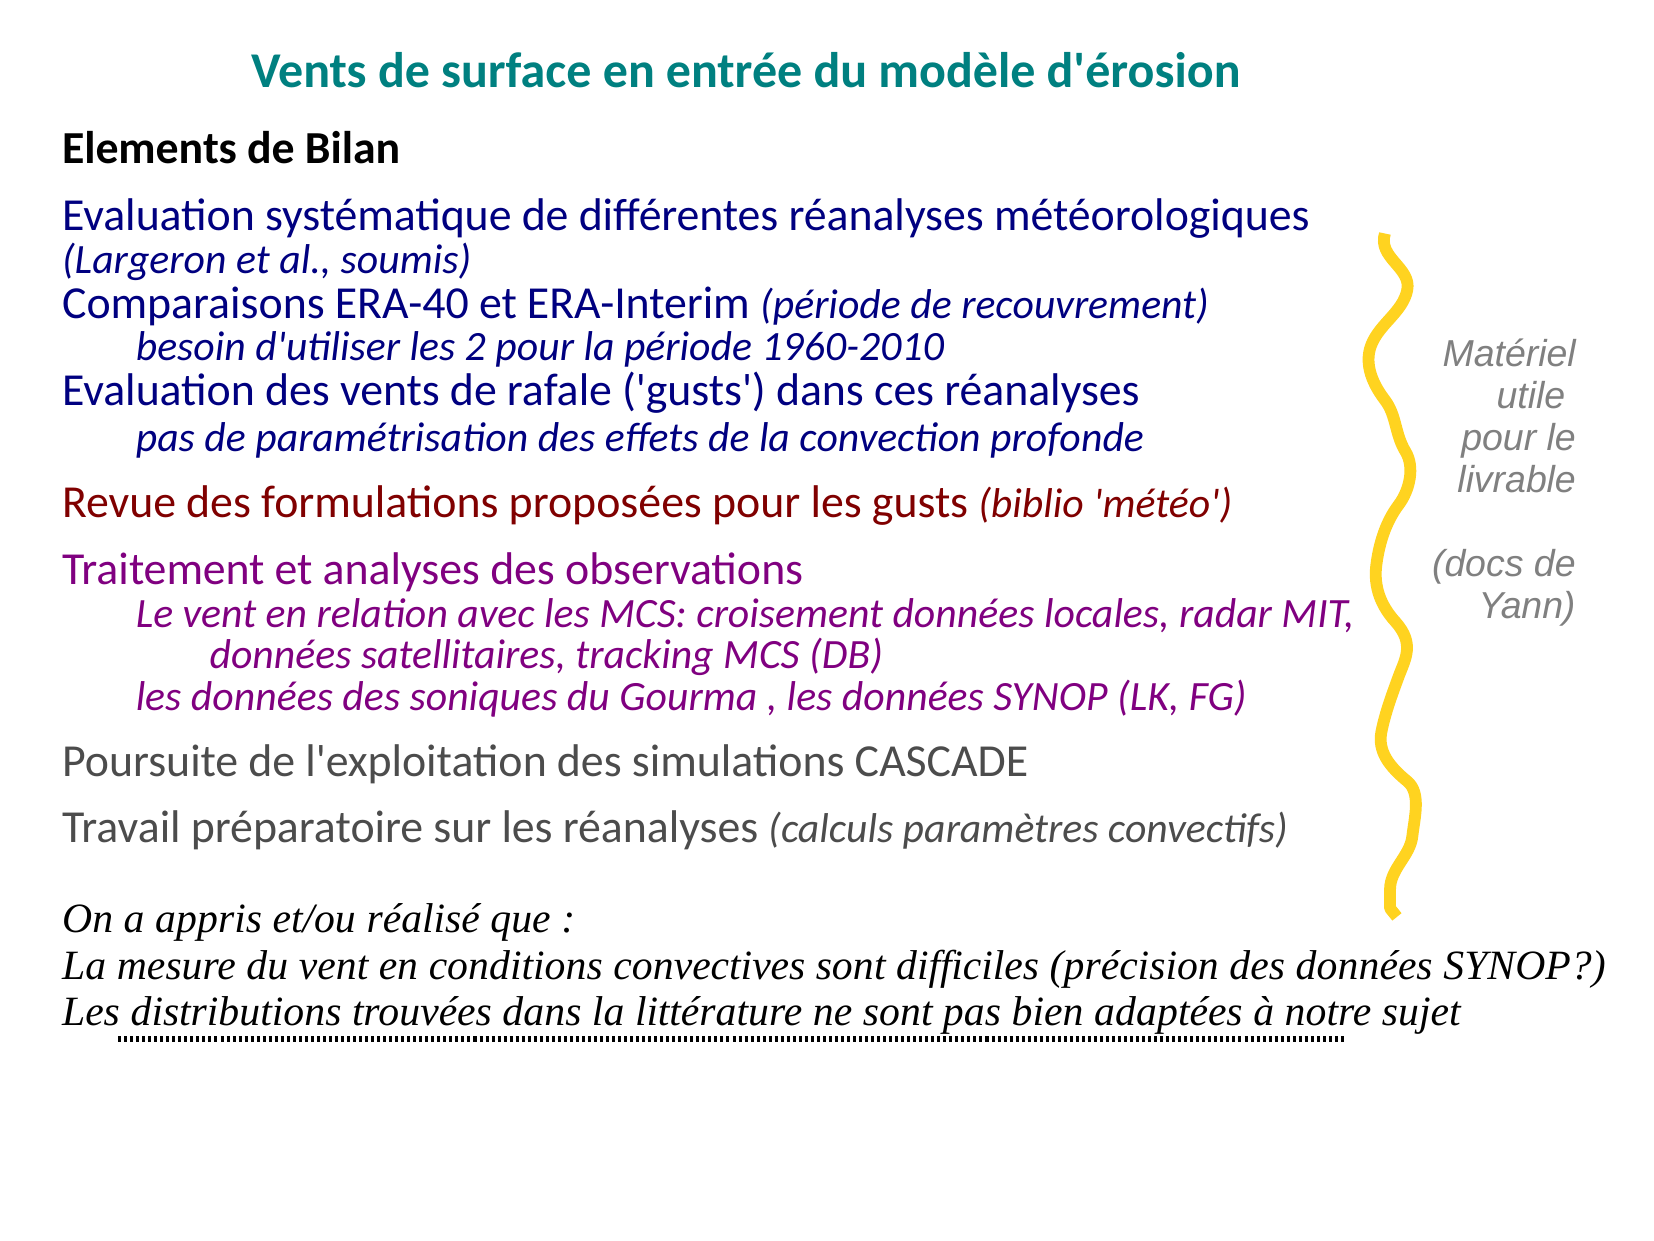

Vents de surface en entrée du modèle d'érosion
Elements de Bilan
Evaluation systématique de différentes réanalyses météorologiques
(Largeron et al., soumis)
Comparaisons ERA-40 et ERA-Interim (période de recouvrement)
	besoin d'utiliser les 2 pour la période 1960-2010
Evaluation des vents de rafale ('gusts') dans ces réanalyses
	pas de paramétrisation des effets de la convection profonde
Revue des formulations proposées pour les gusts (biblio 'météo')
Traitement et analyses des observations
	Le vent en relation avec les MCS: croisement données locales, radar MIT,
		données satellitaires, tracking MCS (DB)
	les données des soniques du Gourma , les données SYNOP (LK, FG)
Poursuite de l'exploitation des simulations CASCADE
Travail préparatoire sur les réanalyses (calculs paramètres convectifs)
On a appris et/ou réalisé que :
La mesure du vent en conditions convectives sont difficiles (précision des données SYNOP?)
Les distributions trouvées dans la littérature ne sont pas bien adaptées à notre sujet
Matériel
utile
pour le
livrable
(docs de
Yann)